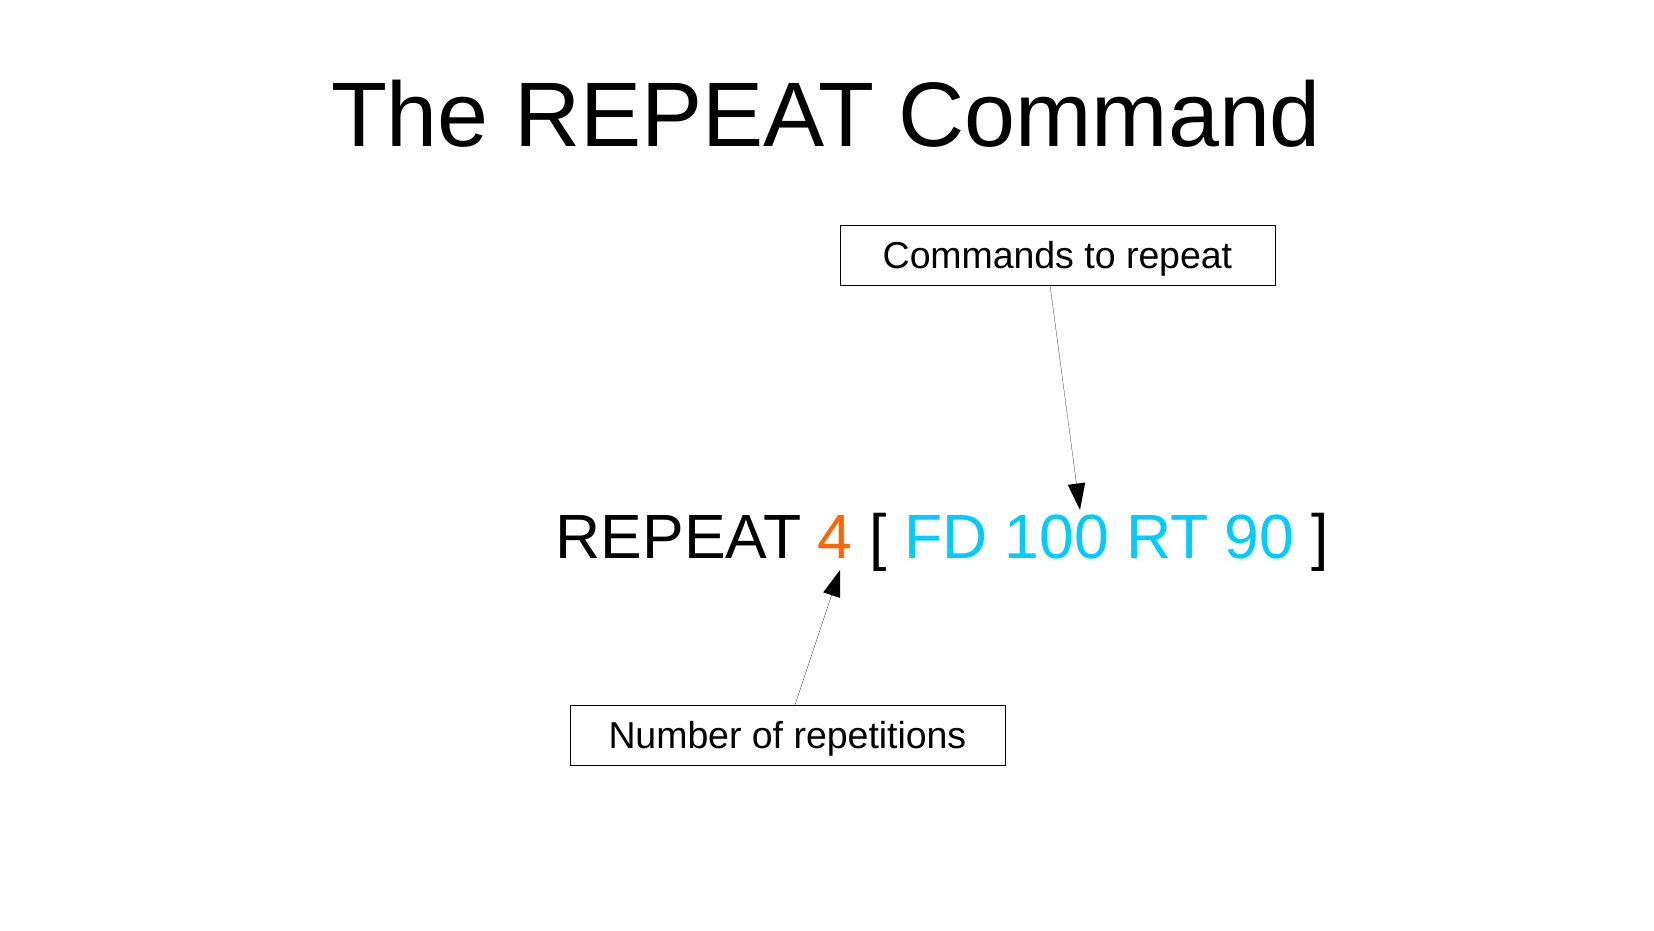

# The REPEAT Command
Commands to repeat
REPEAT 4 [ FD 100 RT 90 ]
Number of repetitions